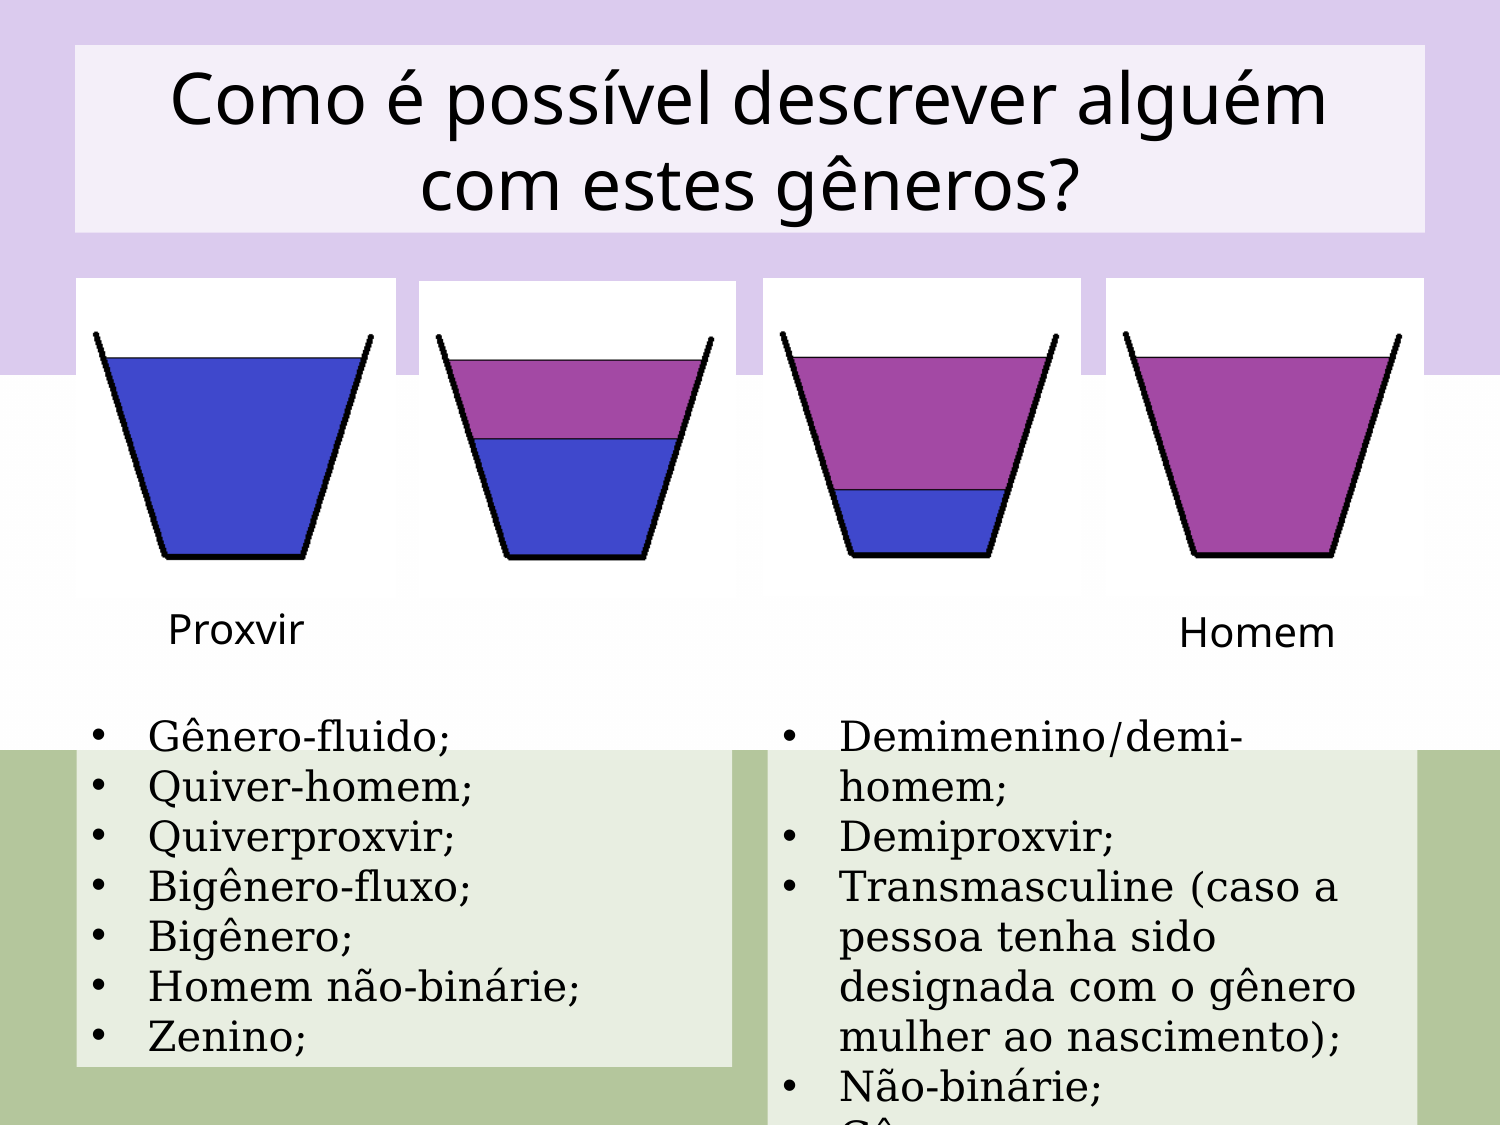

# Como é possível descrever alguém com estes gêneros?
Proxvir
Homem
Gênero-fluido;
Quiver-homem;
Quiverproxvir;
Bigênero-fluxo;
Bigênero;
Homem não-binárie;
Zenino;
Demimenino/demi-homem;
Demiproxvir;
Transmasculine (caso a pessoa tenha sido designada com o gênero mulher ao nascimento);
Não-binárie;
Gênero queer/genderqueer.